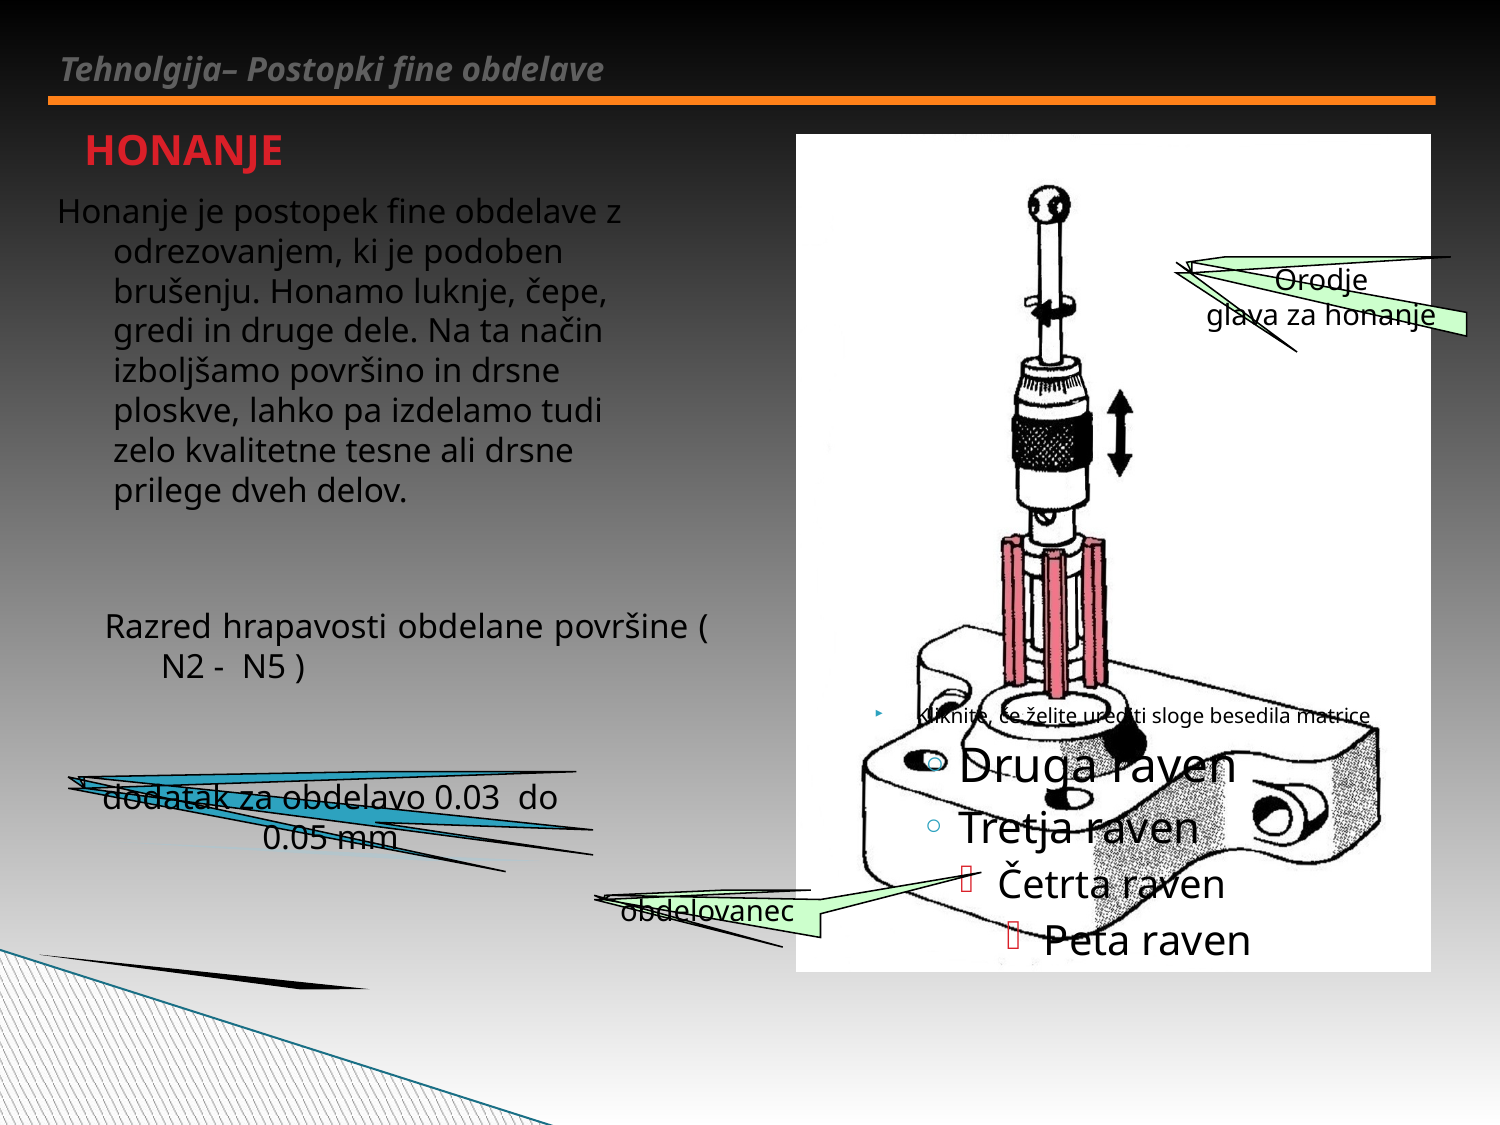

# HONANJE
Kliknite, če želite urediti sloge besedila matrice
Druga raven
Tretja raven
Četrta raven
Peta raven
Honanje je postopek fine obdelave z odrezovanjem, ki je podoben brušenju. Honamo luknje, čepe, gredi in druge dele. Na ta način izboljšamo površino in drsne ploskve, lahko pa izdelamo tudi zelo kvalitetne tesne ali drsne prilege dveh delov.
Orodje
glava za honanje
Razred hrapavosti obdelane površine ( N2 - N5 )
dodatak za obdelavo 0.03 do 0.05 mm
obdelovanec